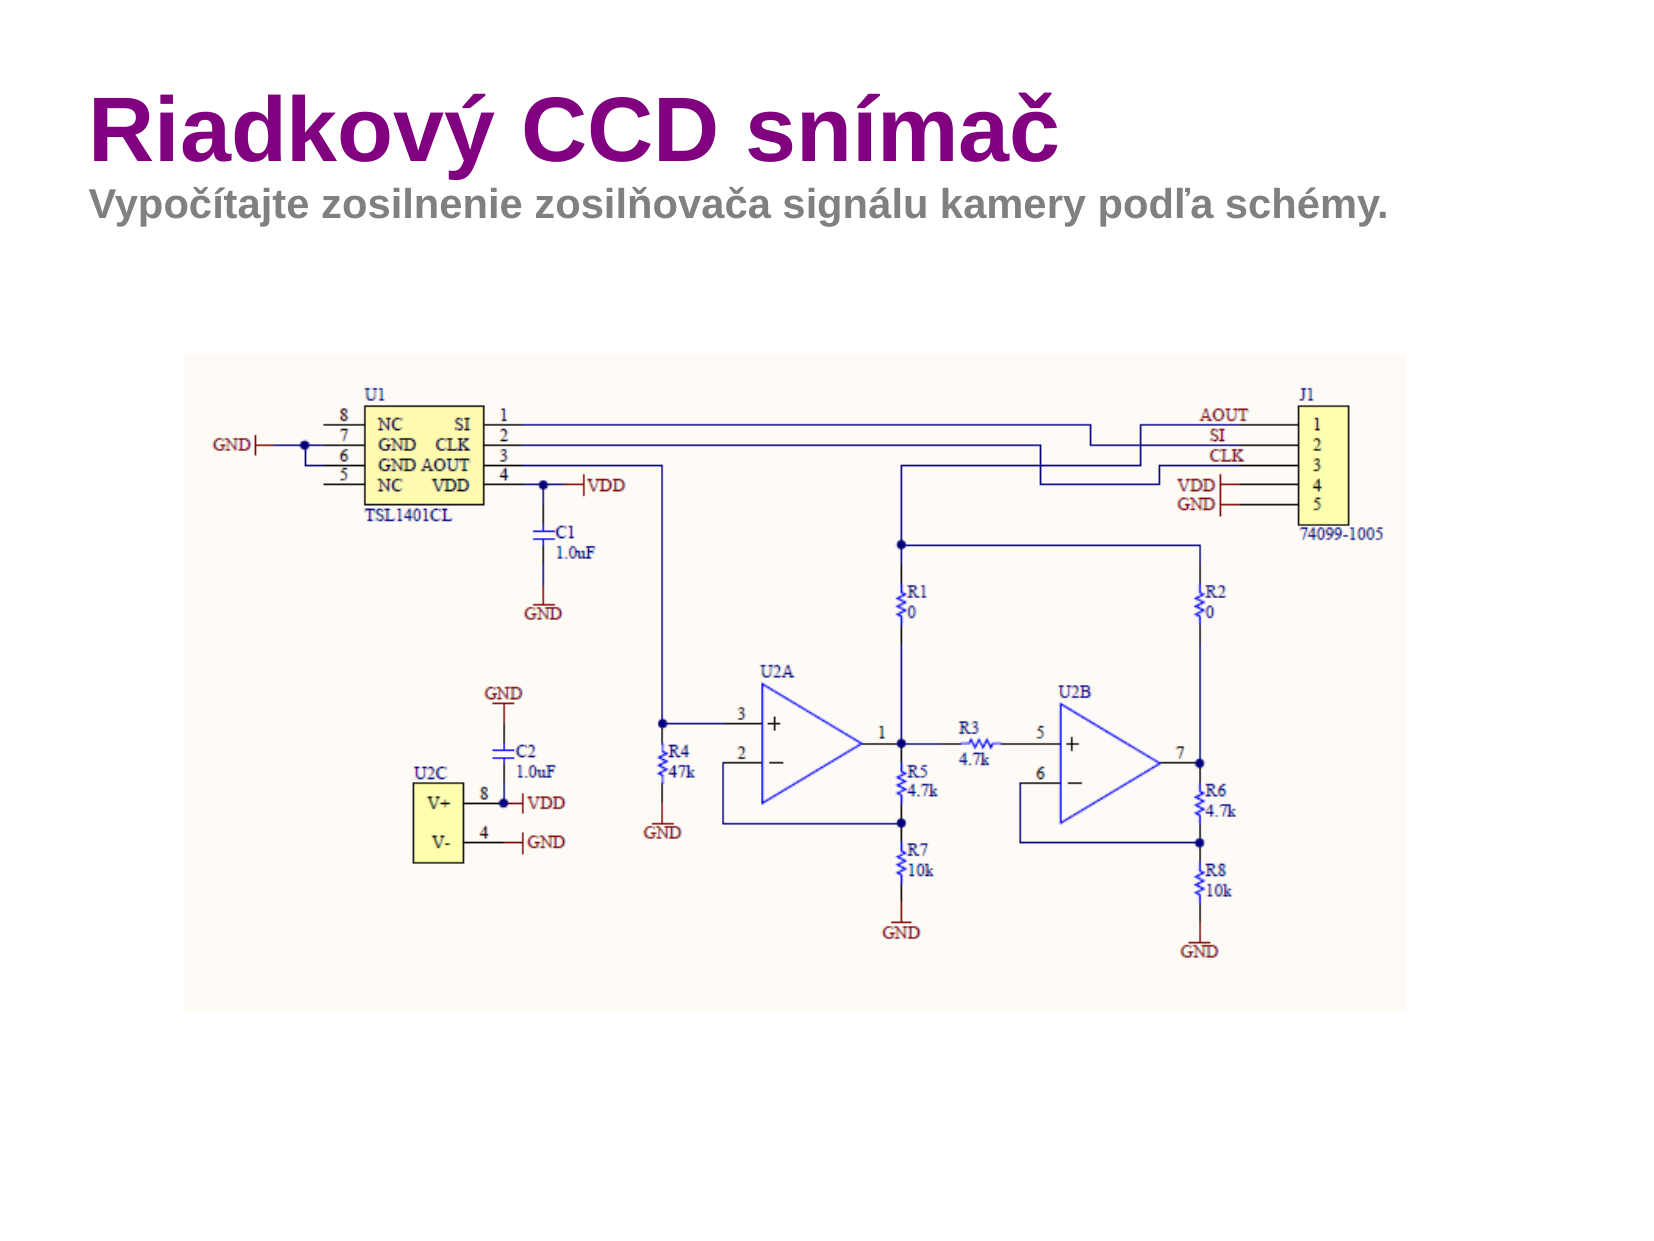

# Riadkový CCD snímač Vypočítajte zosilnenie zosilňovača signálu kamery podľa schémy.